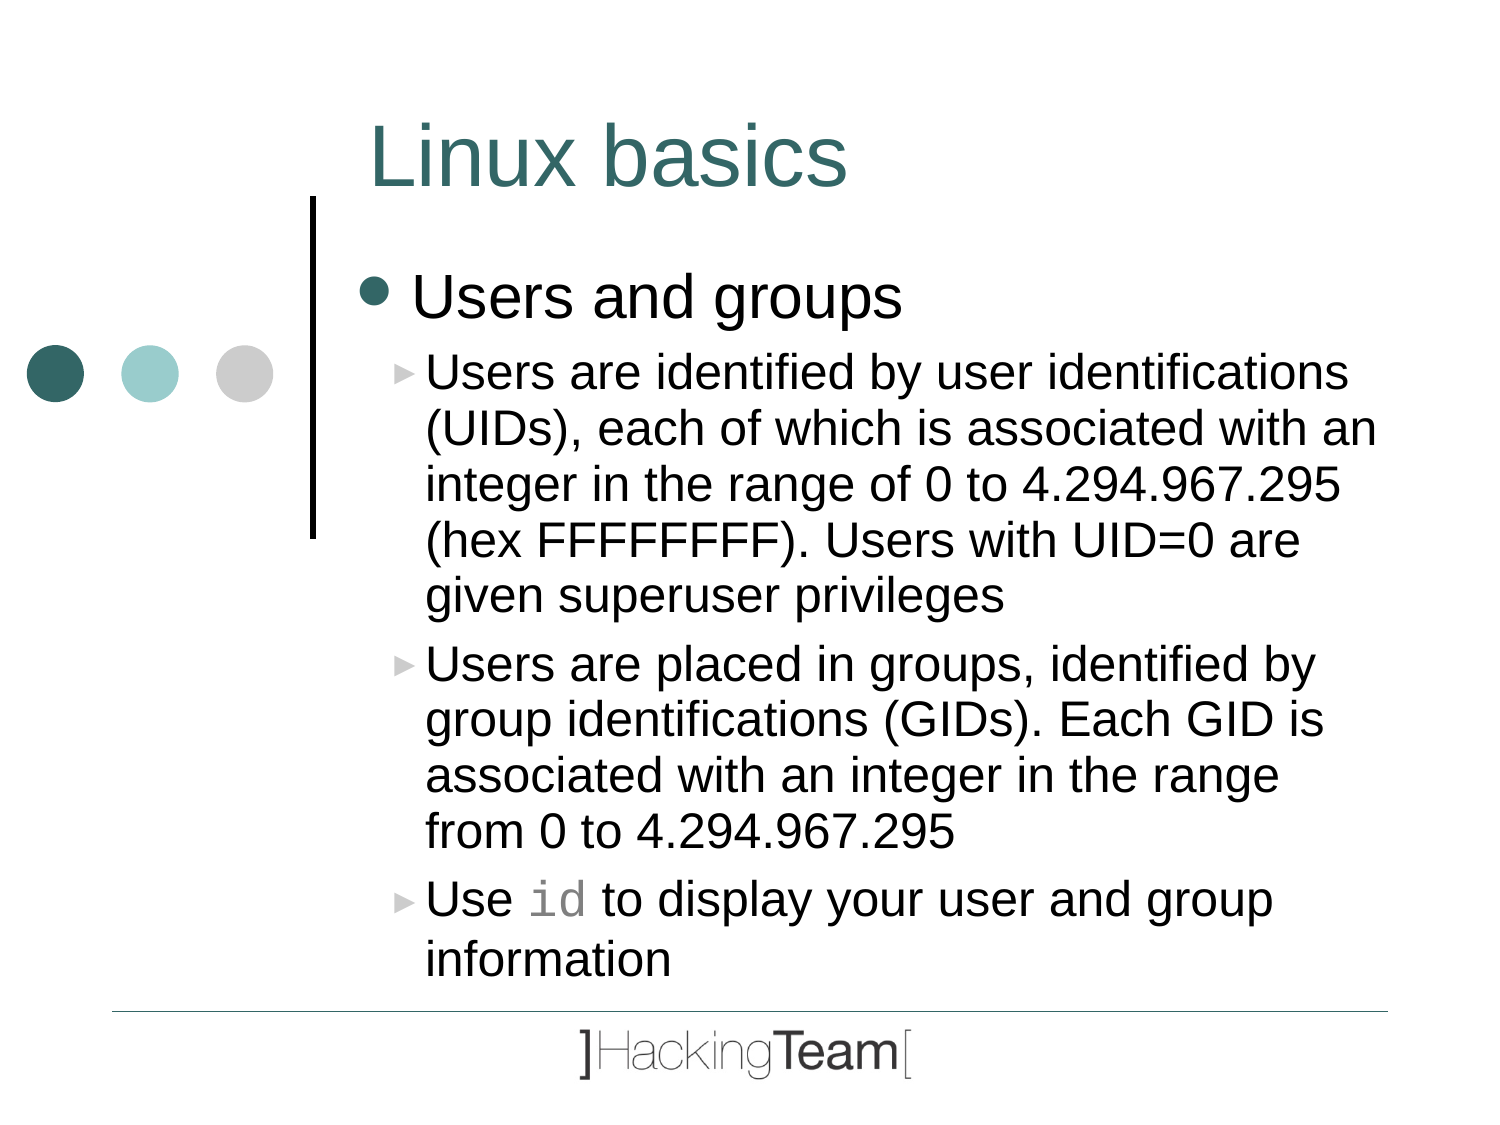

# Linux basics
Users and groups
Users are identified by user identifications (UIDs), each of which is associated with an integer in the range of 0 to 4.294.967.295 (hex FFFFFFFF). Users with UID=0 are given superuser privileges
Users are placed in groups, identified by group identifications (GIDs). Each GID is associated with an integer in the range from 0 to 4.294.967.295
Use id to display your user and group information